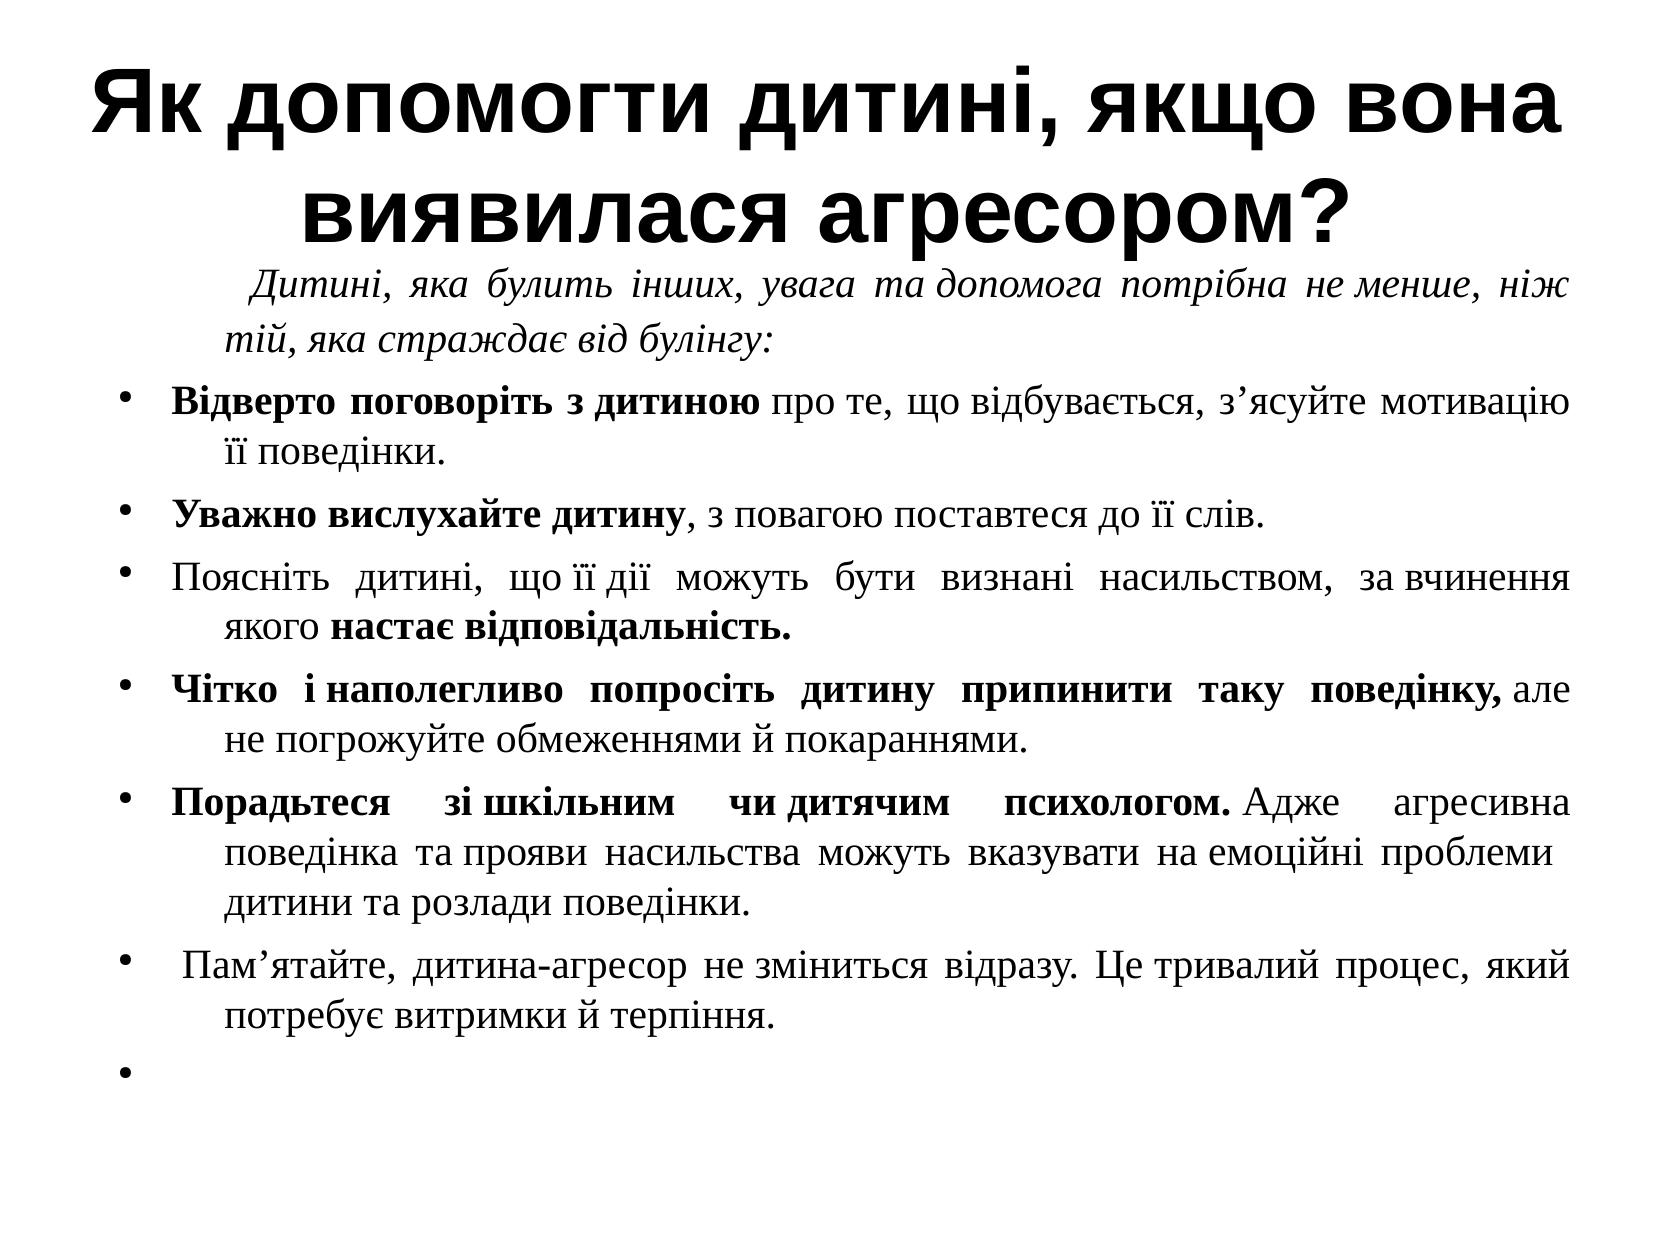

# Як допомогти дитині, якщо вона виявилася агресором?
    Дитині, яка булить інших, увага та допомога потрібна не менше, ніж тій, яка страждає від булінгу:
Відверто поговоріть з дитиною про те, що відбувається, з’ясуйте мотивацію її поведінки.
Уважно вислухайте дитину, з повагою поставтеся до її слів.
Поясніть дитині, що її дії можуть бути визнані насильством, за вчинення якого настає відповідальність.
Чітко і наполегливо попросіть дитину припинити таку поведінку, але не погрожуйте обмеженнями й покараннями.
Порадьтеся зі шкільним чи дитячим психологом. Адже агресивна поведінка та прояви насильства можуть вказувати на емоційні проблеми дитини та розлади поведінки.
 Пам’ятайте, дитина-агресор не зміниться відразу. Це тривалий процес, який потребує витримки й терпіння.